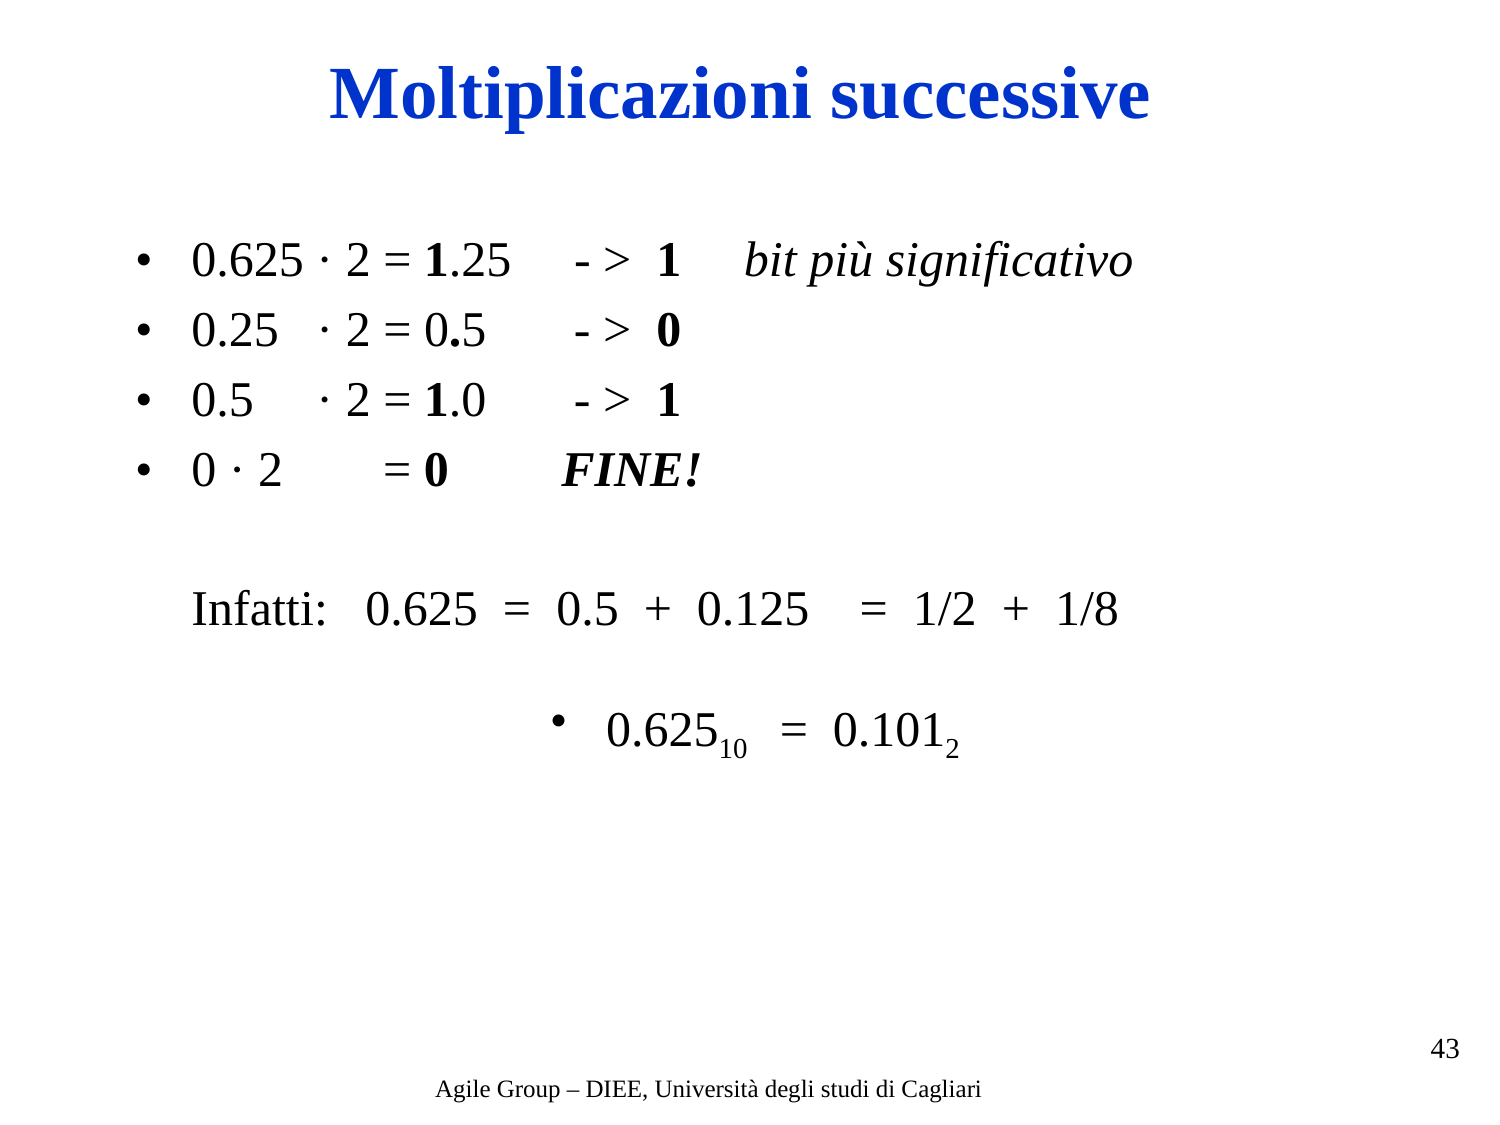

# Moltiplicazioni successive
0.625 · 2 = 1.25 - > 1 bit più significativo
0.25 · 2 = 0.5 - > 0
0.5 · 2 = 1.0 - > 1
0 · 2 = 0 FINE!
Infatti: 0.625 = 0.5 + 0.125 = 1/2 + 1/8
0.62510 = 0.1012
43